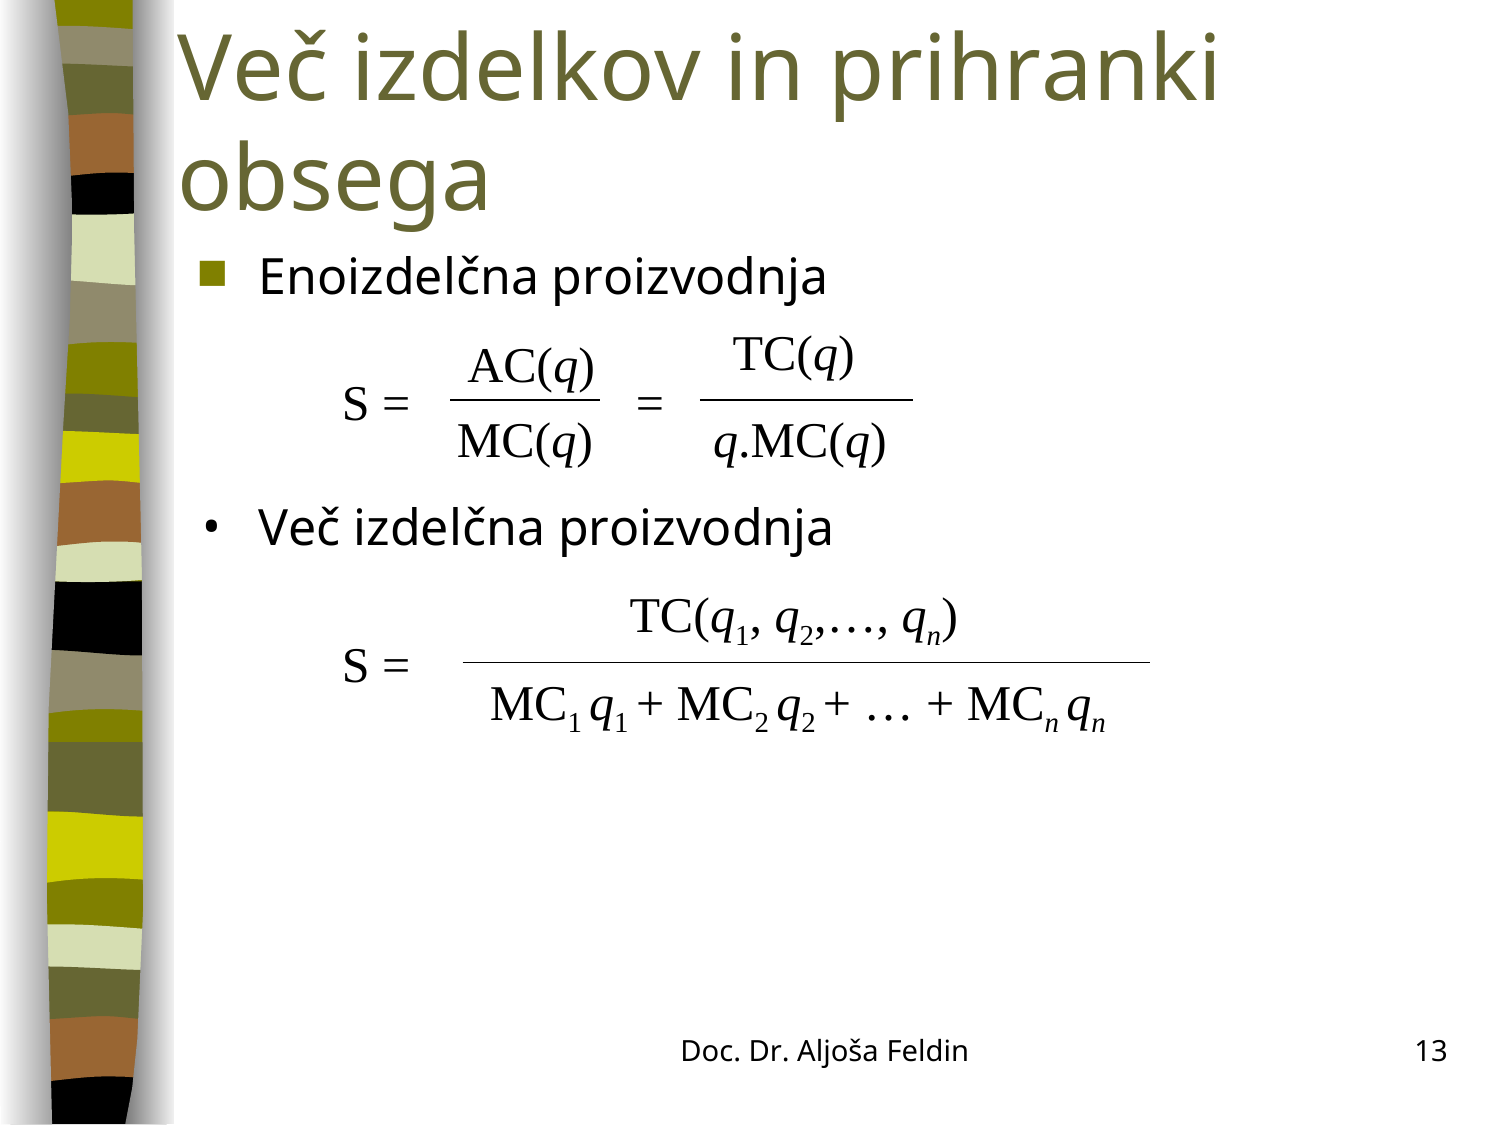

# Več izdelkov in prihranki obsega
Enoizdelčna proizvodnja
TC(q)
AC(q)
S =
=
MC(q)
q.MC(q)
Več izdelčna proizvodnja
TC(q1, q2,…, qn)
S =
MC1 q1 + MC2 q2 + … + MCn qn
Doc. Dr. Aljoša Feldin